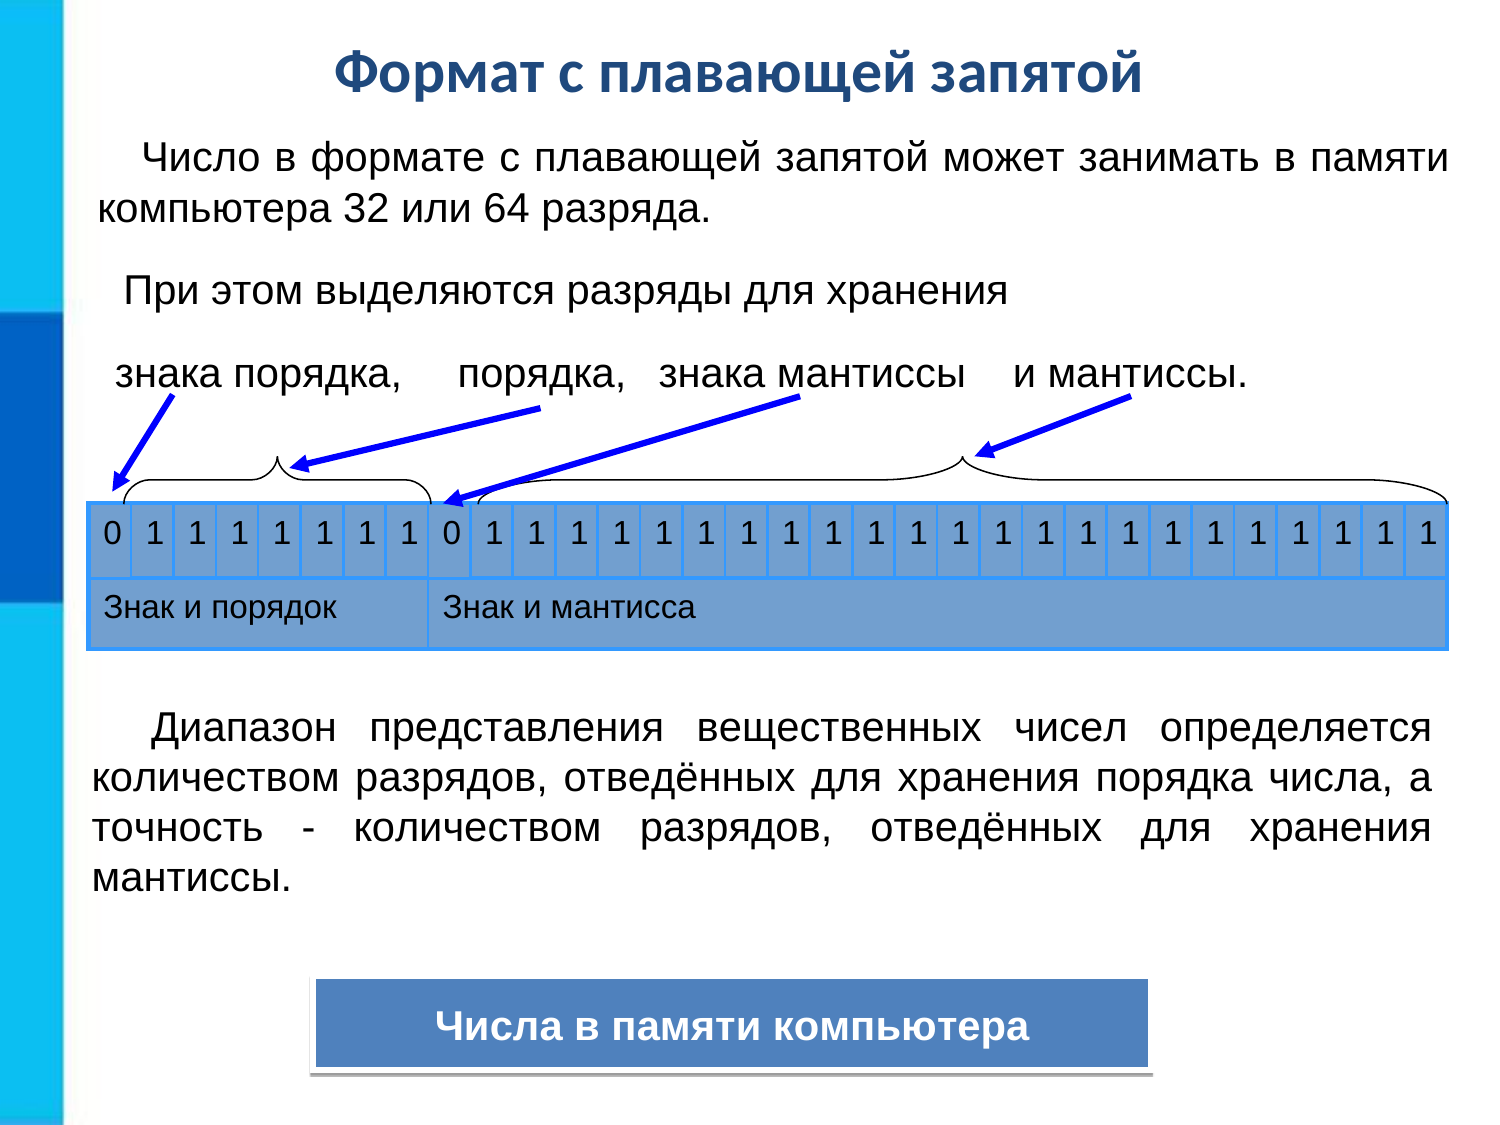

Формат с плавающей запятой
Число в формате с плавающей запятой может занимать в памяти компьютера 32 или 64 разряда.
При этом выделяются разряды для хранения
знака порядка,
порядка,
знака мантиссы
и мантиссы.
| 0 | 1 | 1 | 1 | 1 | 1 | 1 | 1 | 0 | 1 | 1 | 1 | 1 | 1 | 1 | 1 | 1 | 1 | 1 | 1 | 1 | 1 | 1 | 1 | 1 | 1 | 1 | 1 | 1 | 1 | 1 | 1 |
| --- | --- | --- | --- | --- | --- | --- | --- | --- | --- | --- | --- | --- | --- | --- | --- | --- | --- | --- | --- | --- | --- | --- | --- | --- | --- | --- | --- | --- | --- | --- | --- |
| Знак и порядок | | | | | | | | Знак и мантисса | | | | | | | | | | | | | | | | | | | | | | | |
Диапазон представления вещественных чисел определяется количеством разрядов, отведённых для хранения порядка числа, а точность - количеством разрядов, отведённых для хранения мантиссы.
Числа в памяти компьютера